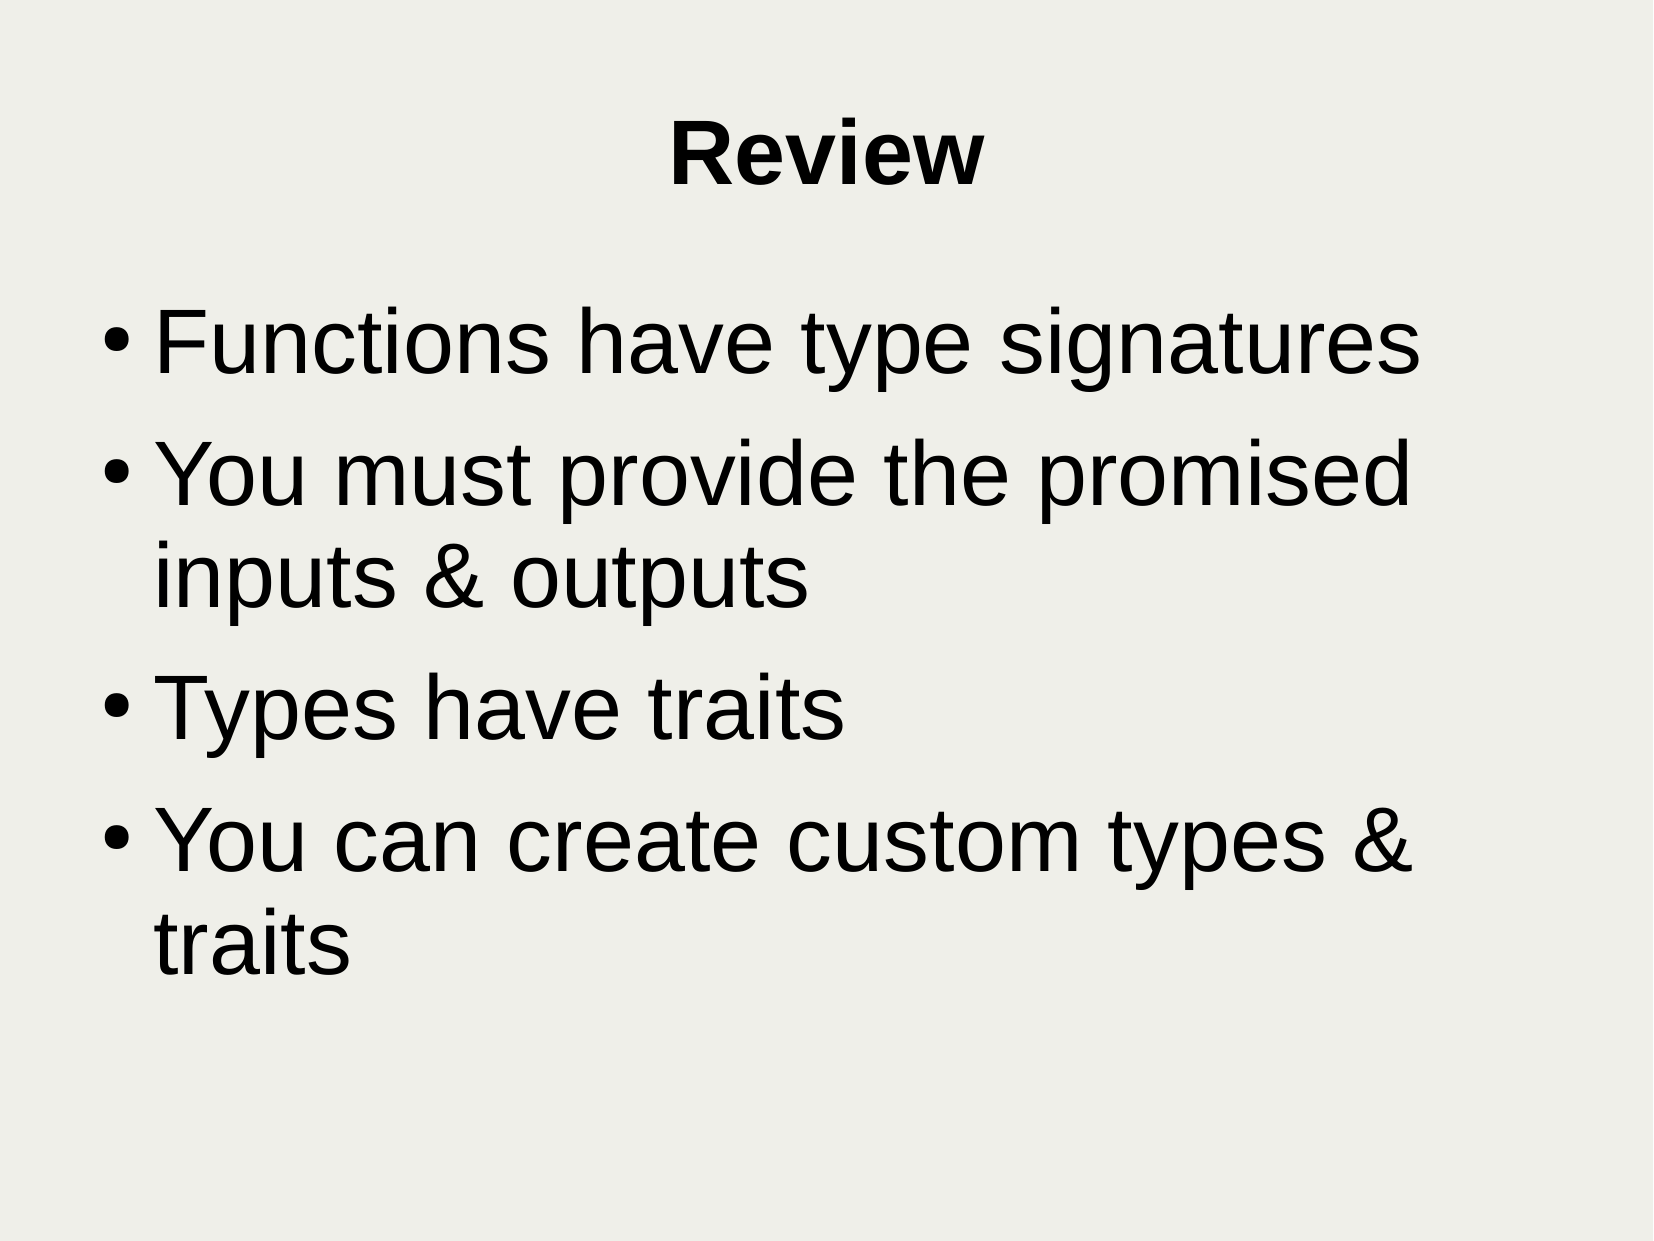

# Review
Functions have type signatures
You must provide the promised inputs & outputs
Types have traits
You can create custom types & traits